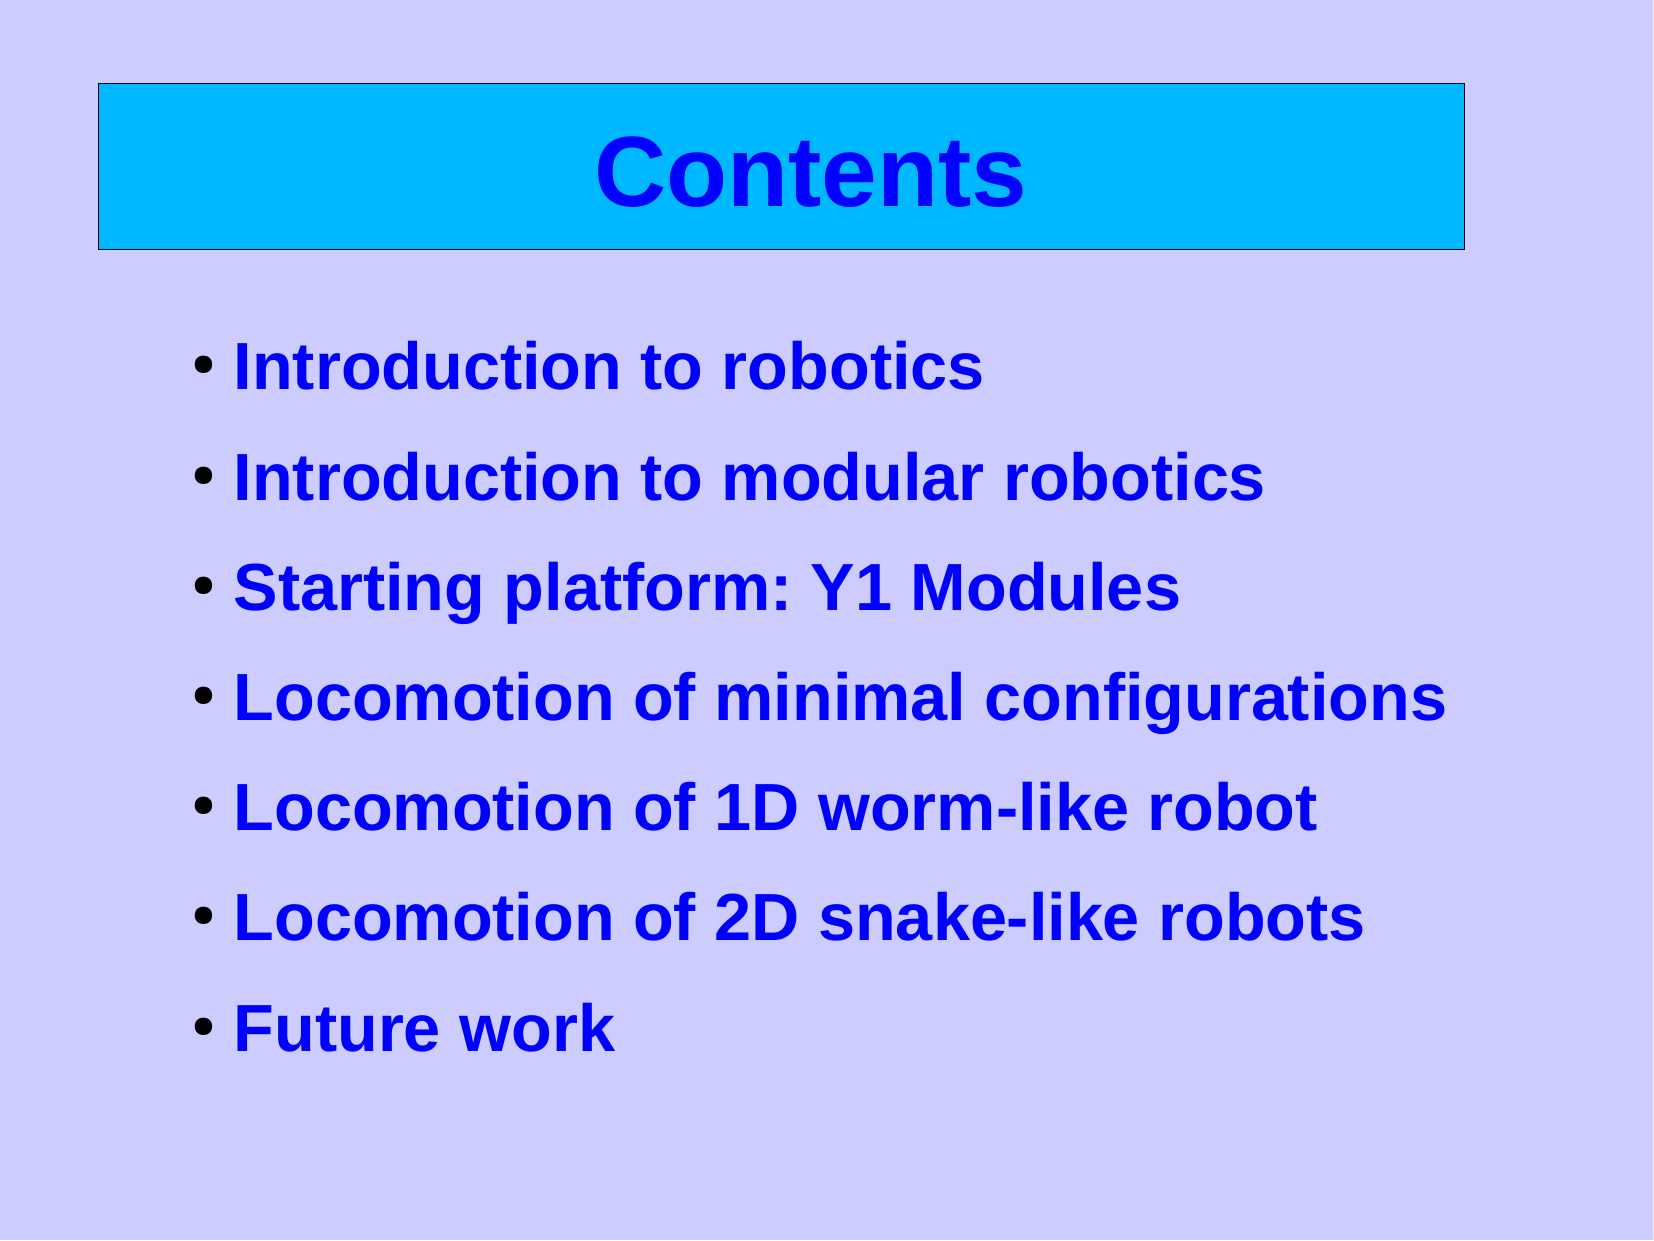

Contents
 Introduction to robotics
 Introduction to modular robotics
 Starting platform: Y1 Modules
 Locomotion of minimal configurations
 Locomotion of 1D worm-like robot
 Locomotion of 2D snake-like robots
 Future work